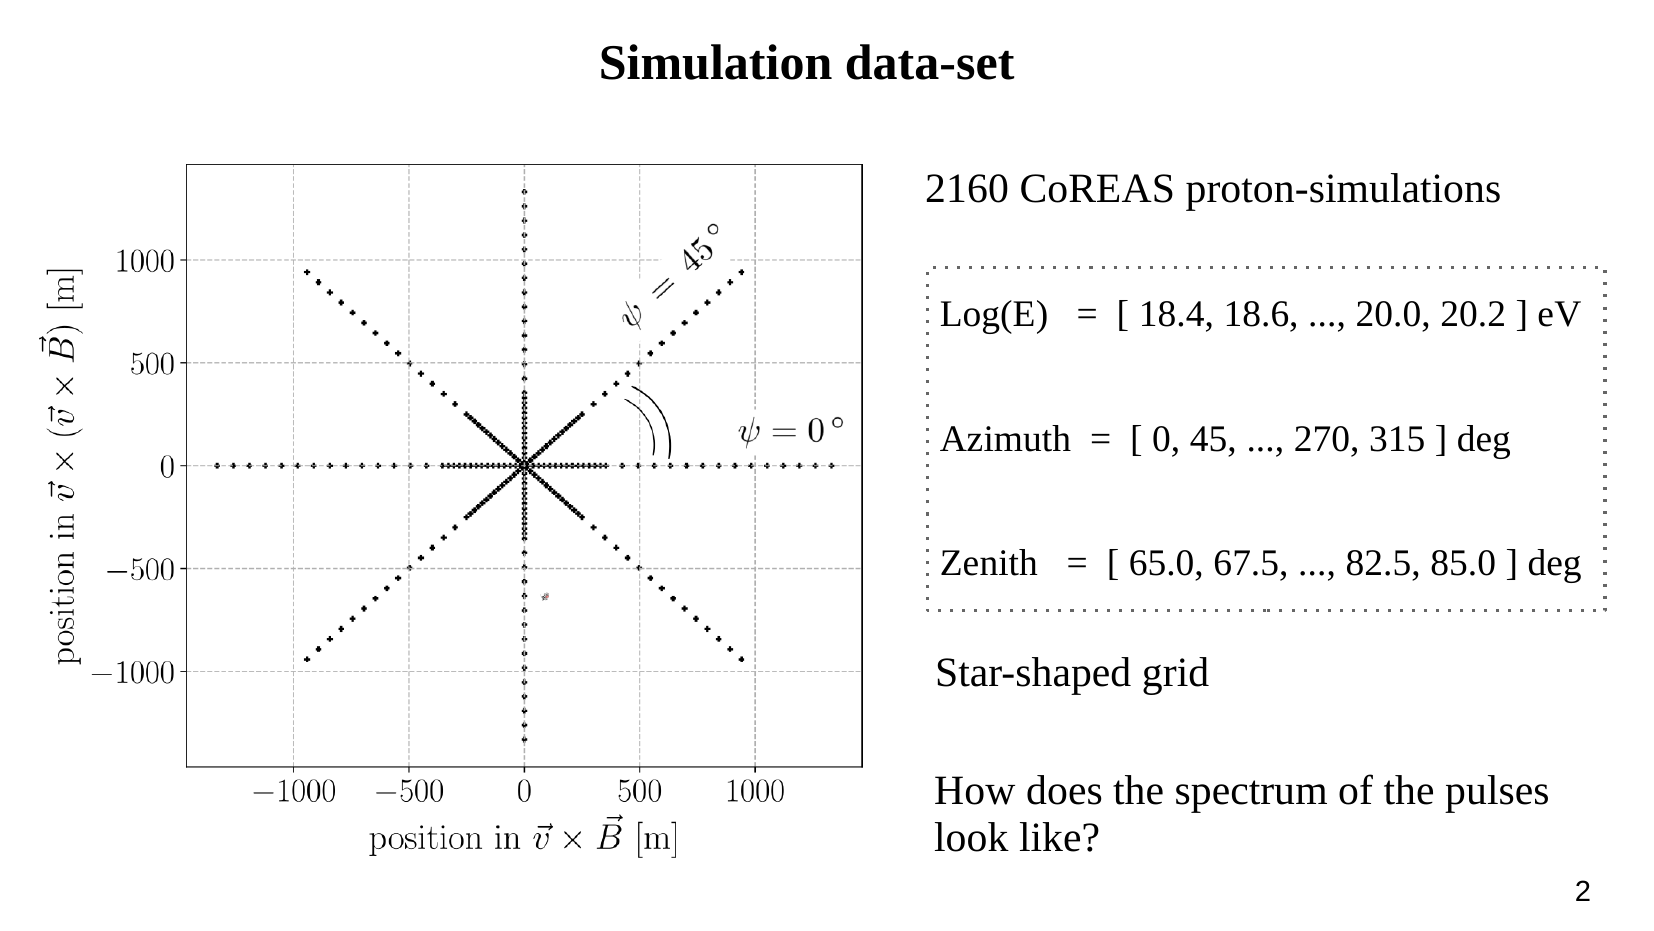

Simulation data-set
2160 CoREAS proton-simulations
Log(E) = [ 18.4, 18.6, ..., 20.0, 20.2 ] eV
Azimuth = [ 0, 45, ..., 270, 315 ] deg
Zenith = [ 65.0, 67.5, ..., 82.5, 85.0 ] deg
Star-shaped grid
How does the spectrum of the pulses look like?